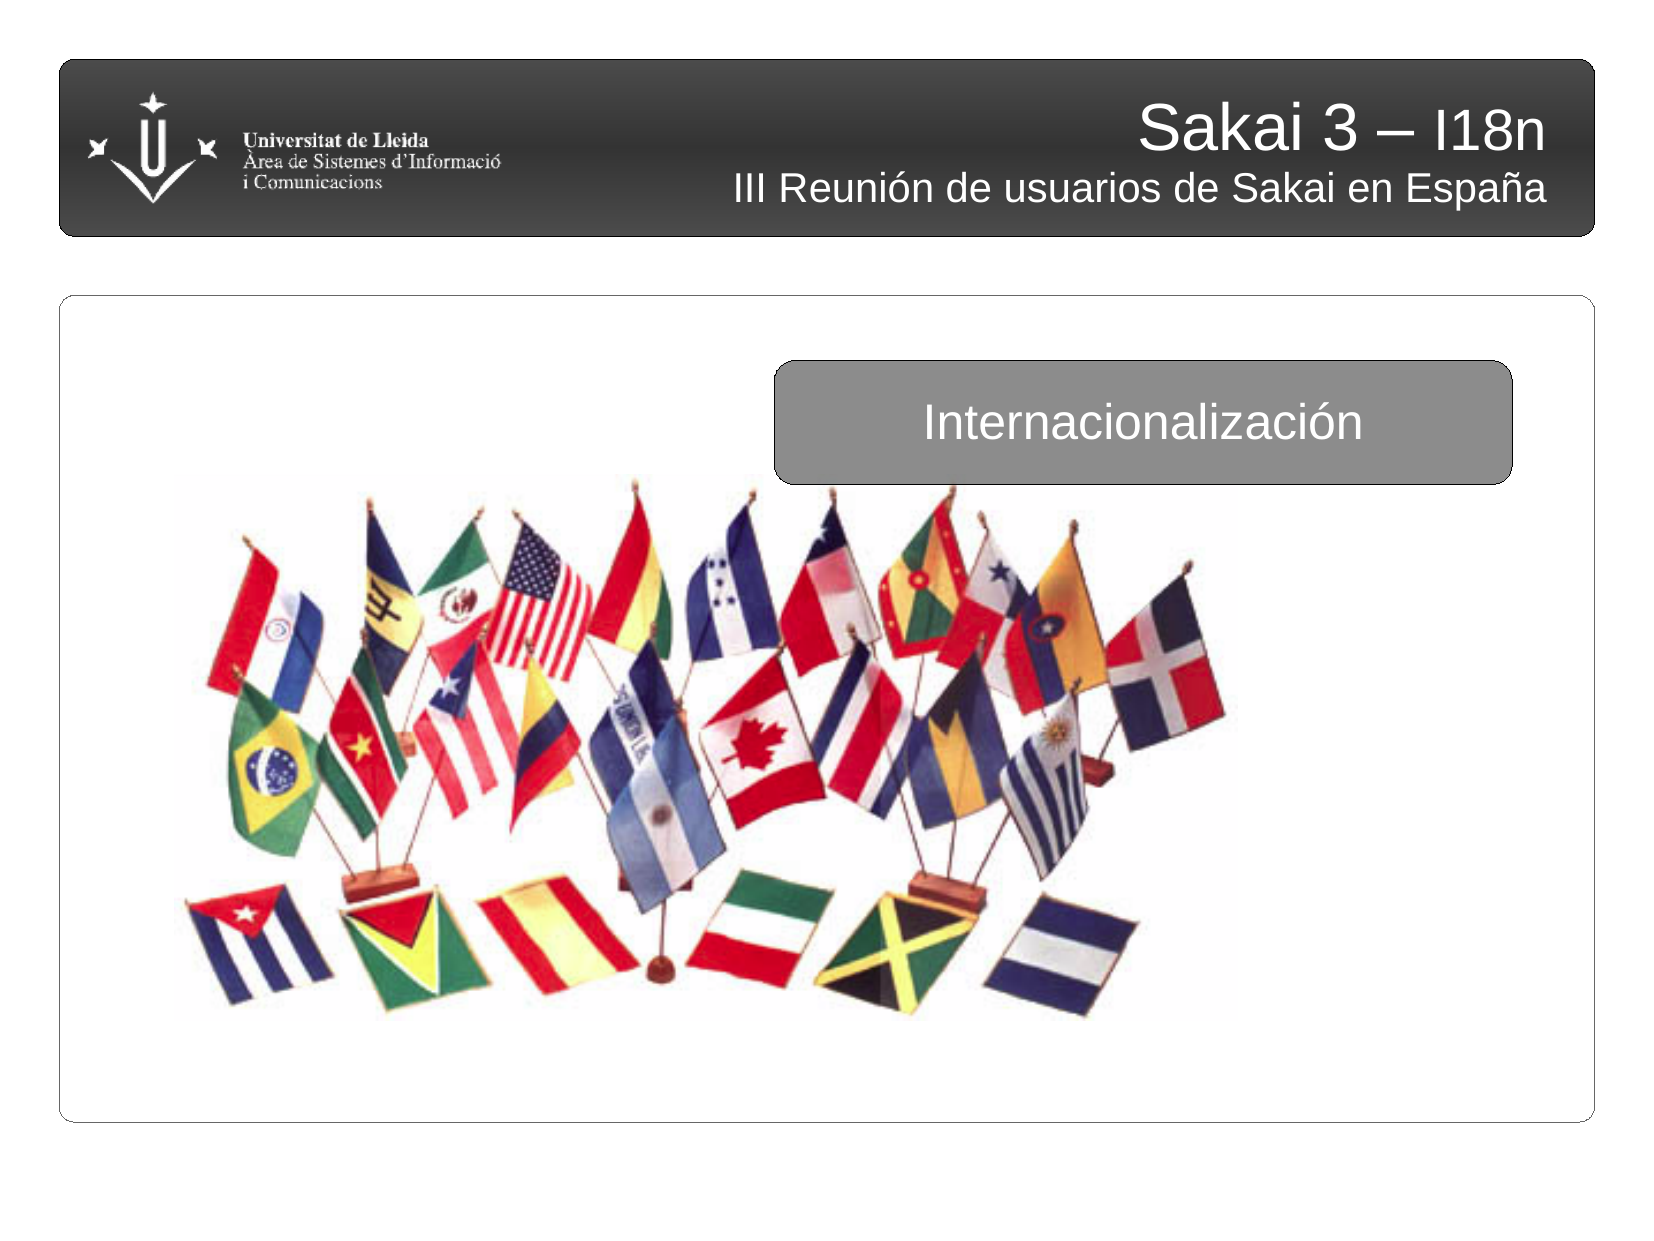

# Sakai 3 – I18n III Reunión de usuarios de Sakai en España
Internacionalización